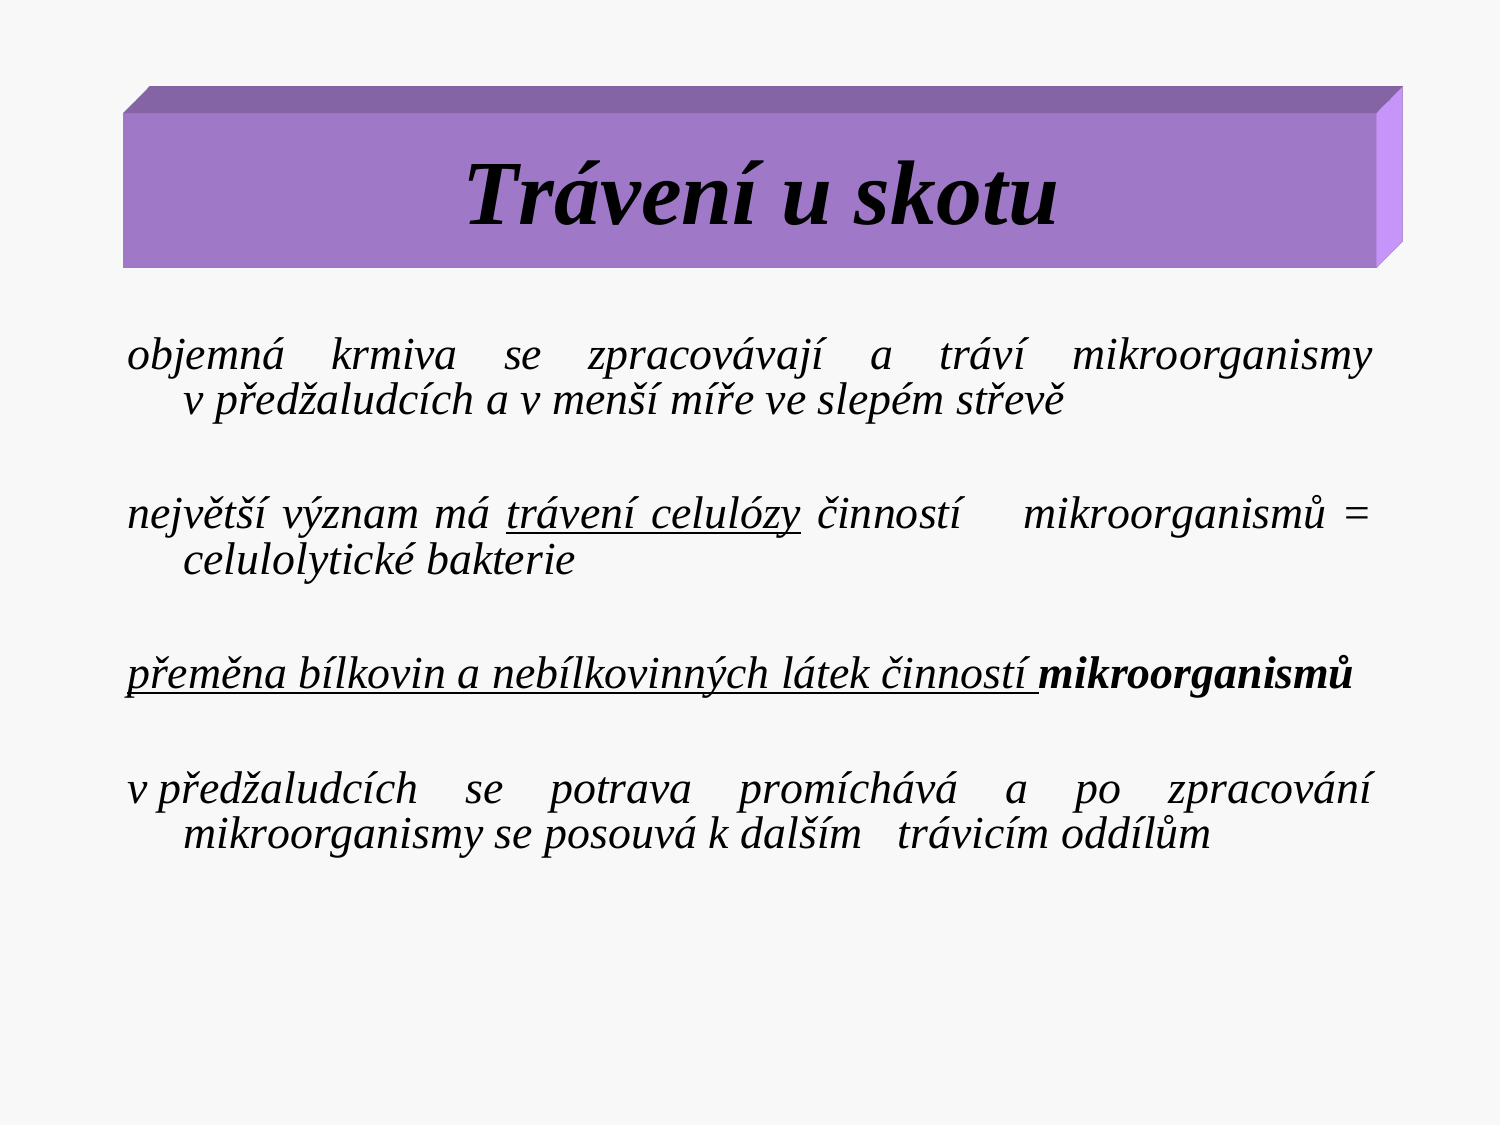

Trávení u skotu
# objemná krmiva se zpracovávají a tráví mikroorganismy v předžaludcích a v menší míře ve slepém střevě
největší význam má trávení celulózy činností mikroorganismů = celulolytické bakterie
přeměna bílkovin a nebílkovinných látek činností mikroorganismů
v předžaludcích se potrava promíchává a po zpracování mikroorganismy se posouvá k dalším trávicím oddílům